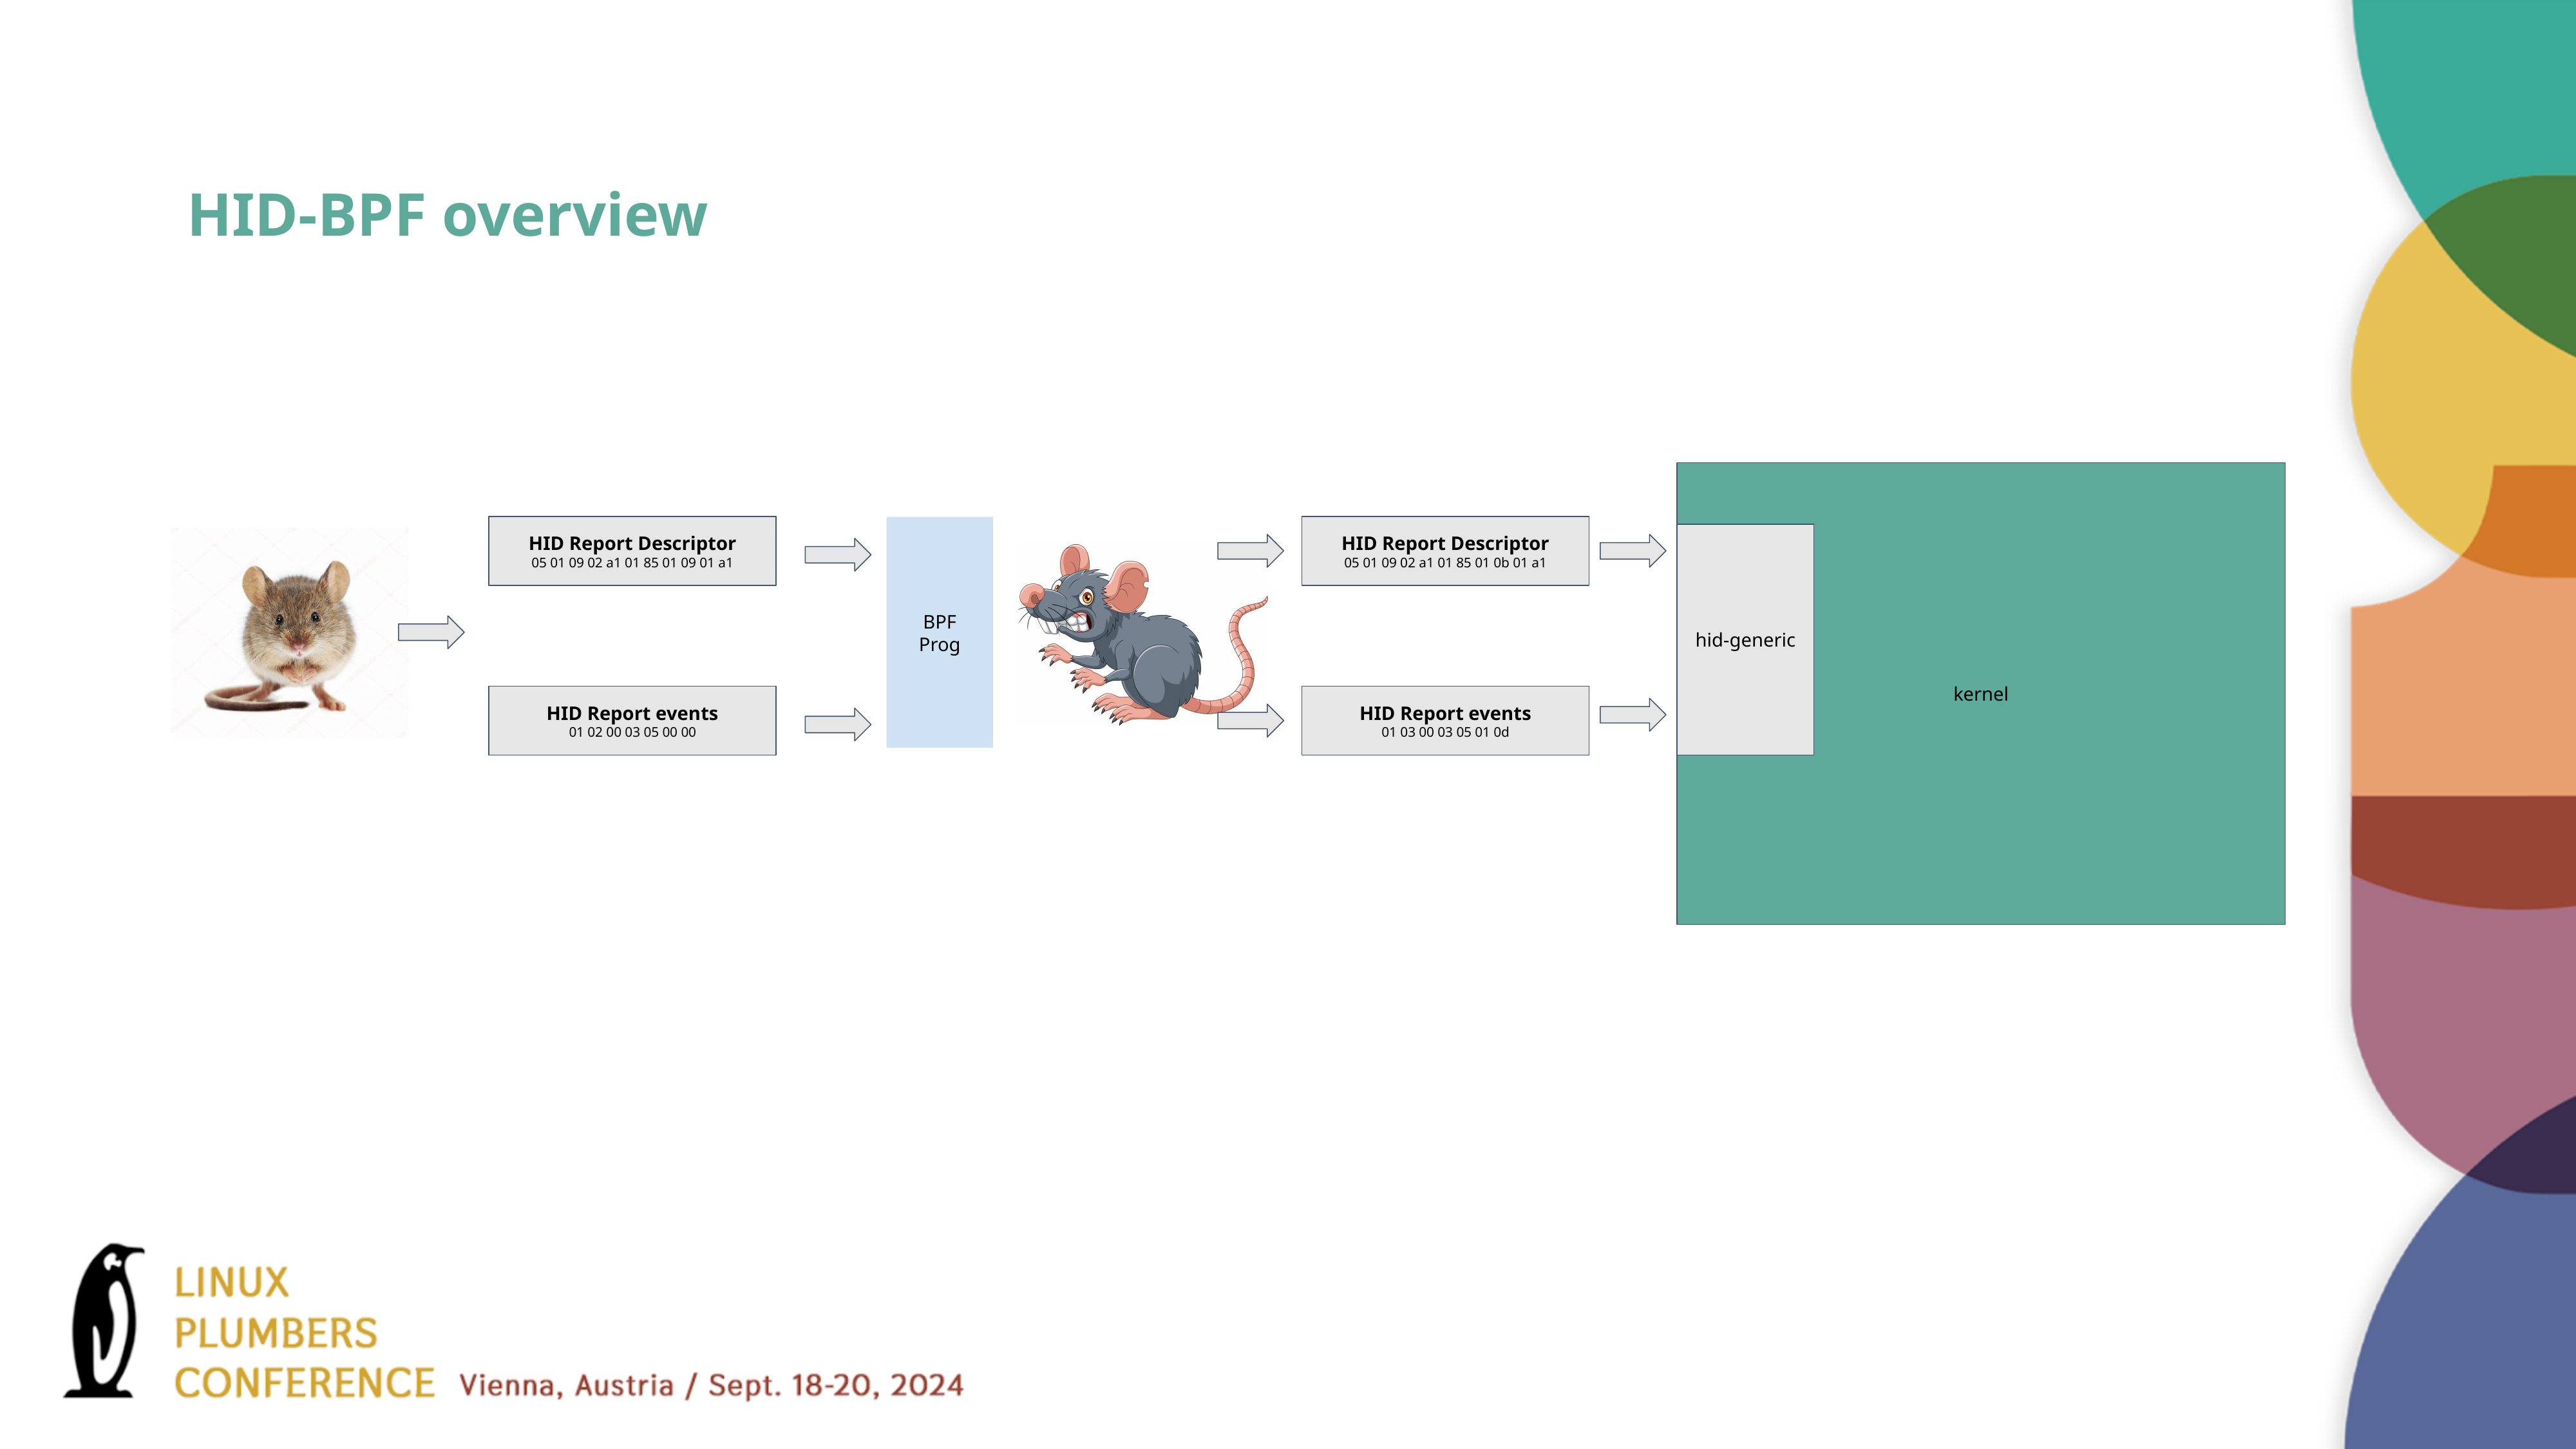

# HID-BPF overview
kernel
HID Report Descriptor
05 01 09 02 a1 01 85 01 09 01 a1
HID Report Descriptor
05 01 09 02 a1 01 85 01 0b 01 a1
BPF
Prog
hid-generic
HID Report events
01 02 00 03 05 00 00
HID Report events
01 03 00 03 05 01 0d